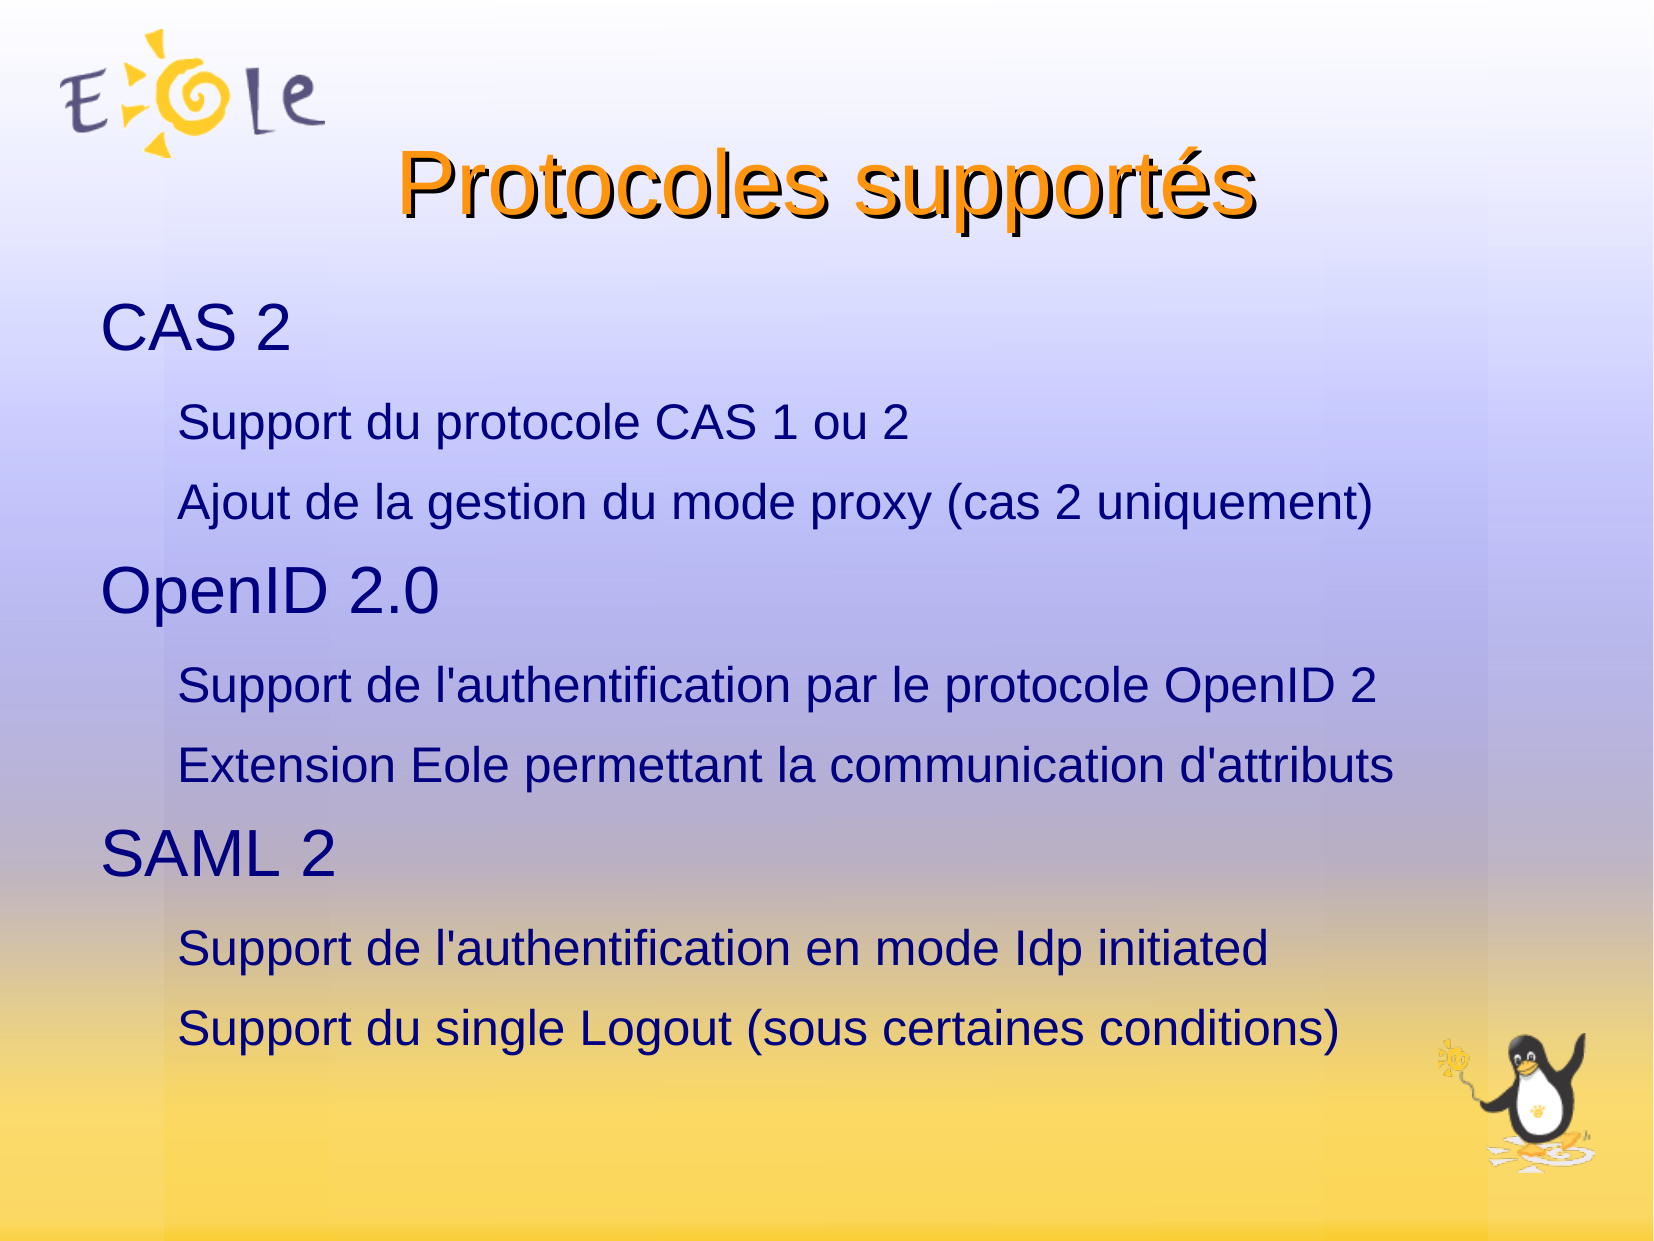

# Protocoles supportés
CAS 2
Support du protocole CAS 1 ou 2
Ajout de la gestion du mode proxy (cas 2 uniquement)
OpenID 2.0
Support de l'authentification par le protocole OpenID 2
Extension Eole permettant la communication d'attributs
SAML 2
Support de l'authentification en mode Idp initiated
Support du single Logout (sous certaines conditions)